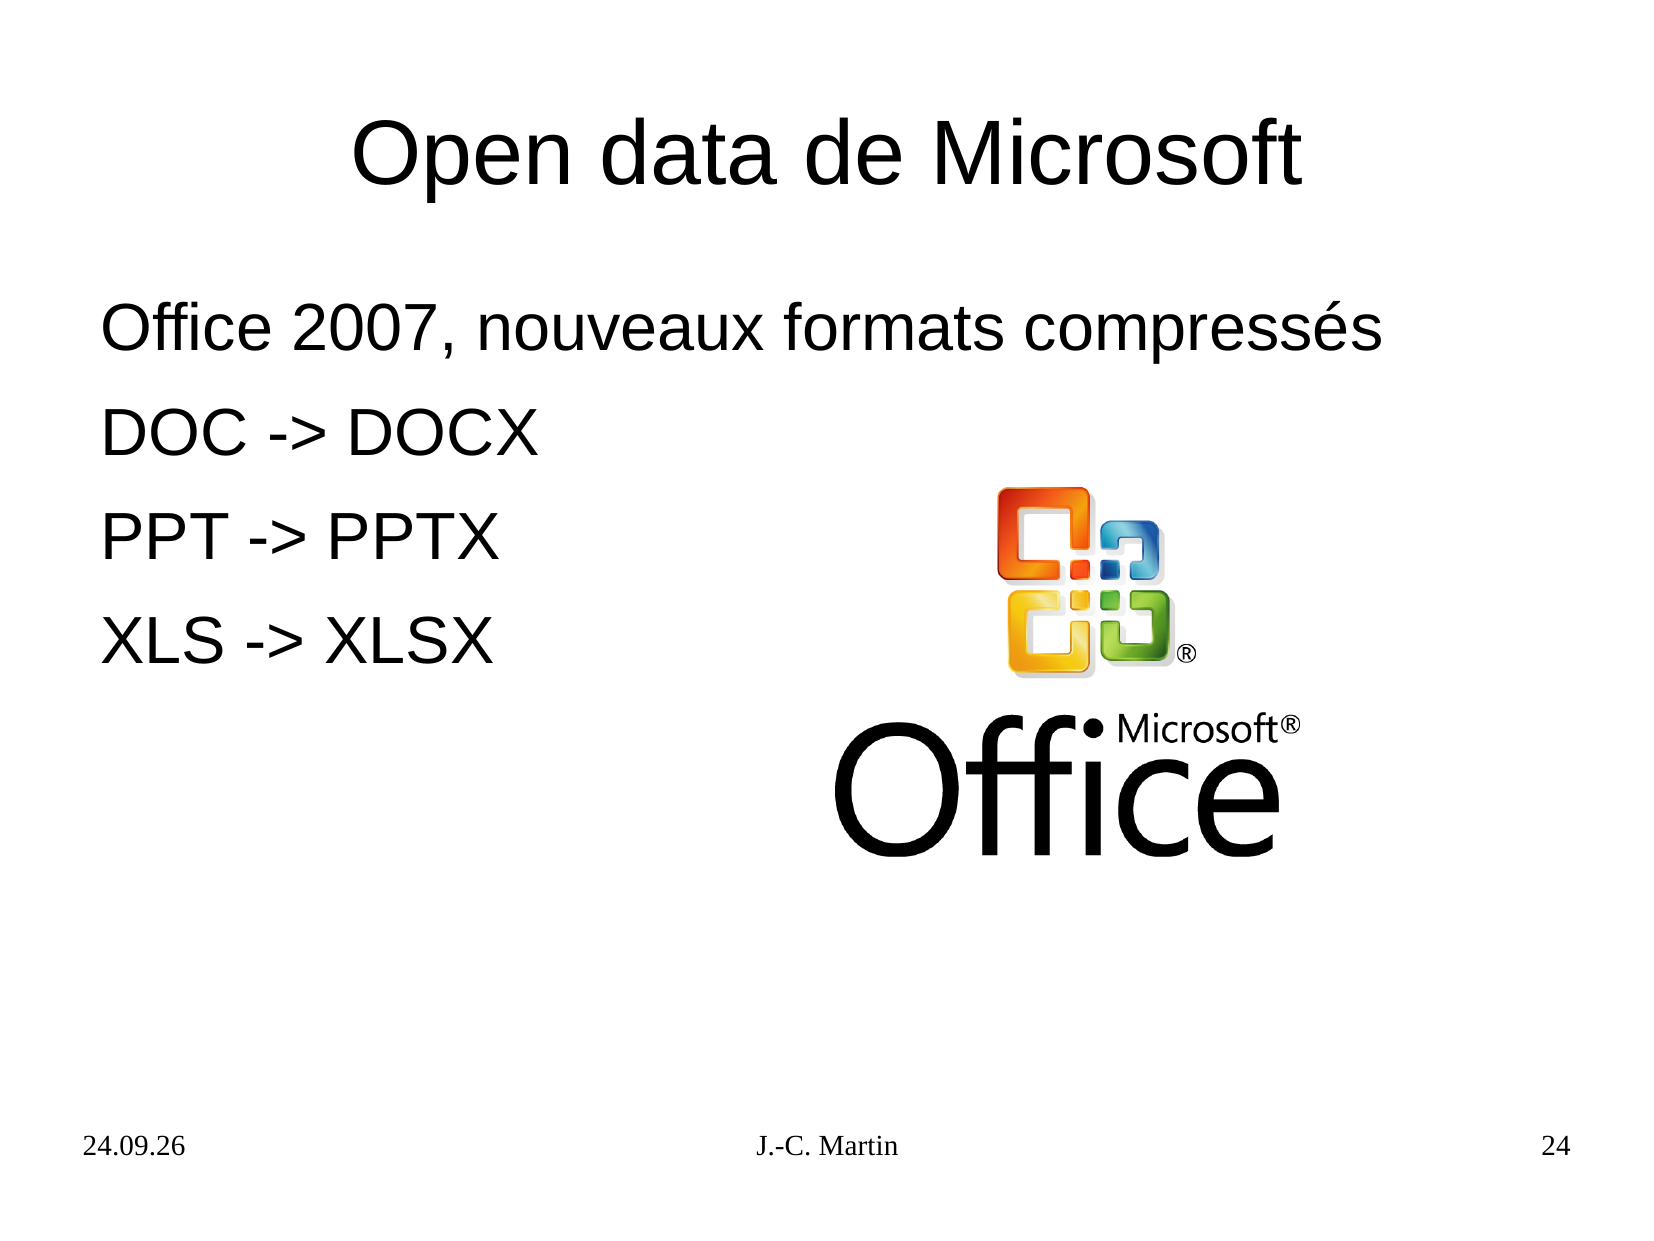

# Open data de Microsoft
Office 2007, nouveaux formats compressés
DOC -> DOCX
PPT -> PPTX
XLS -> XLSX
J.-C. Martin
24